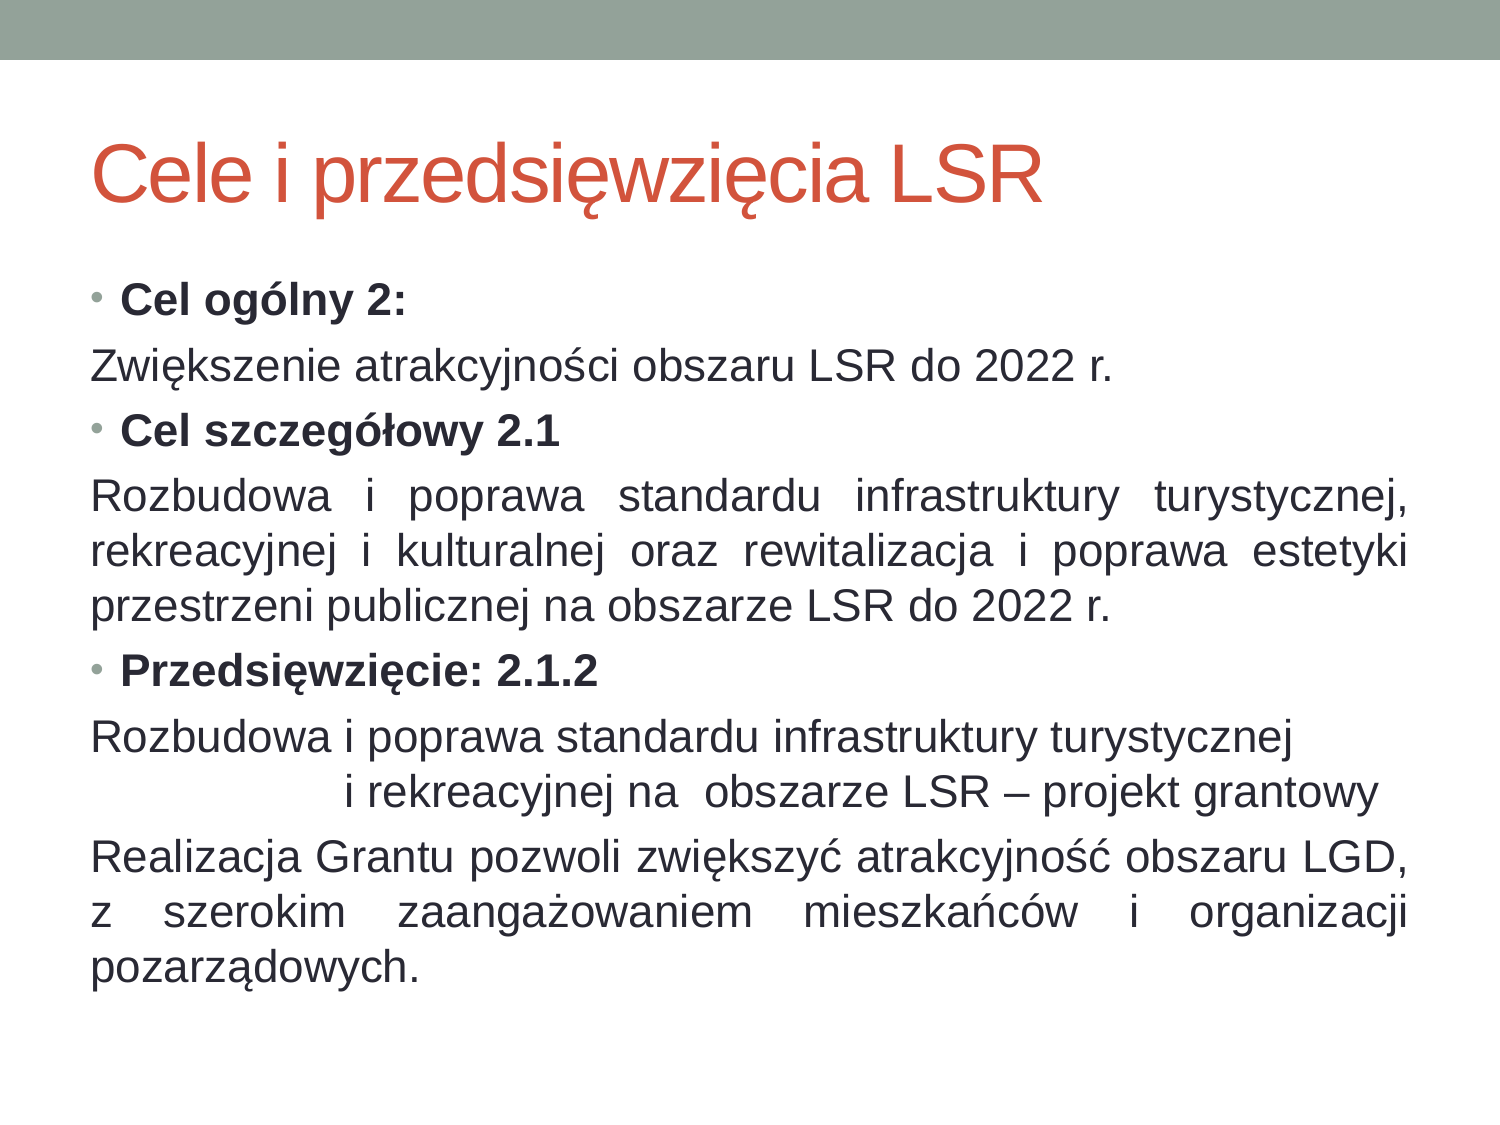

# Cele i przedsięwzięcia LSR
Cel ogólny 2:
Zwiększenie atrakcyjności obszaru LSR do 2022 r.
Cel szczegółowy 2.1
Rozbudowa i poprawa standardu infrastruktury turystycznej, rekreacyjnej i kulturalnej oraz rewitalizacja i poprawa estetyki przestrzeni publicznej na obszarze LSR do 2022 r.
Przedsięwzięcie: 2.1.2
Rozbudowa i poprawa standardu infrastruktury turystycznej i rekreacyjnej na obszarze LSR – projekt grantowy
Realizacja Grantu pozwoli zwiększyć atrakcyjność obszaru LGD, z szerokim zaangażowaniem mieszkańców i organizacji pozarządowych.